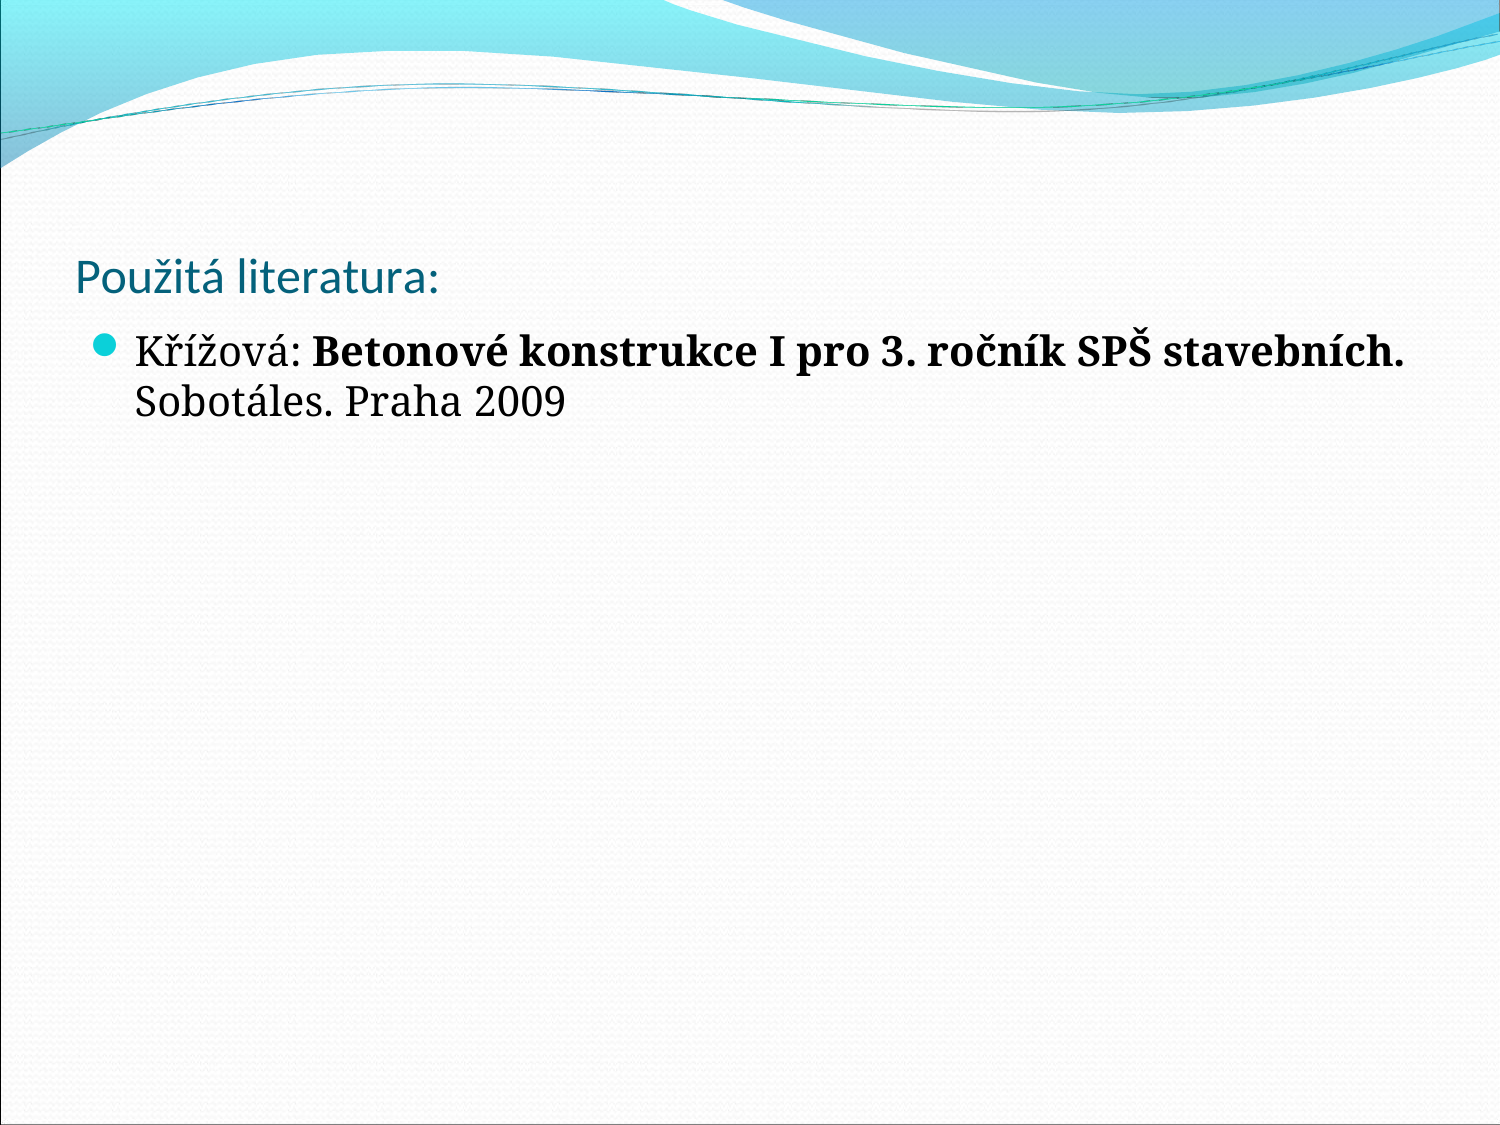

# Použitá literatura:
Křížová: Betonové konstrukce I pro 3. ročník SPŠ stavebních. Sobotáles. Praha 2009